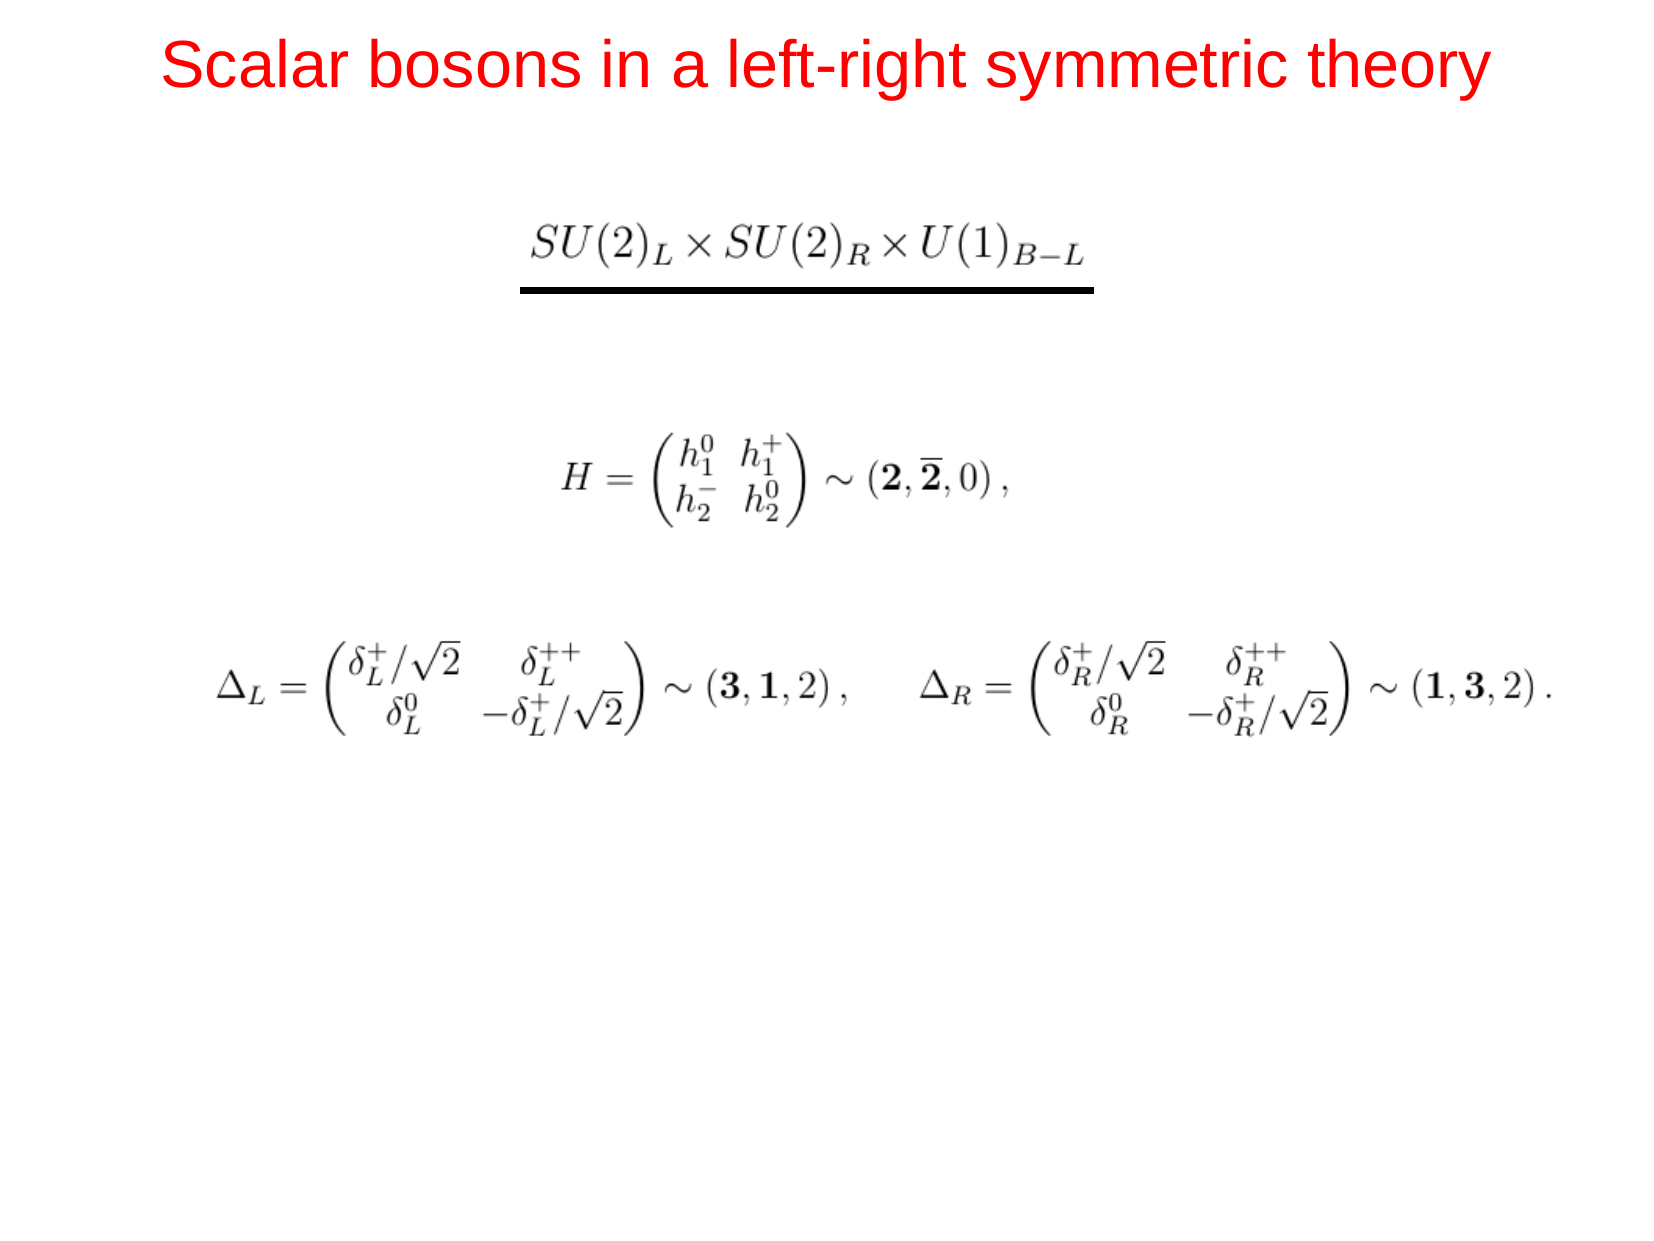

# Scalar bosons in a left-right symmetric theory